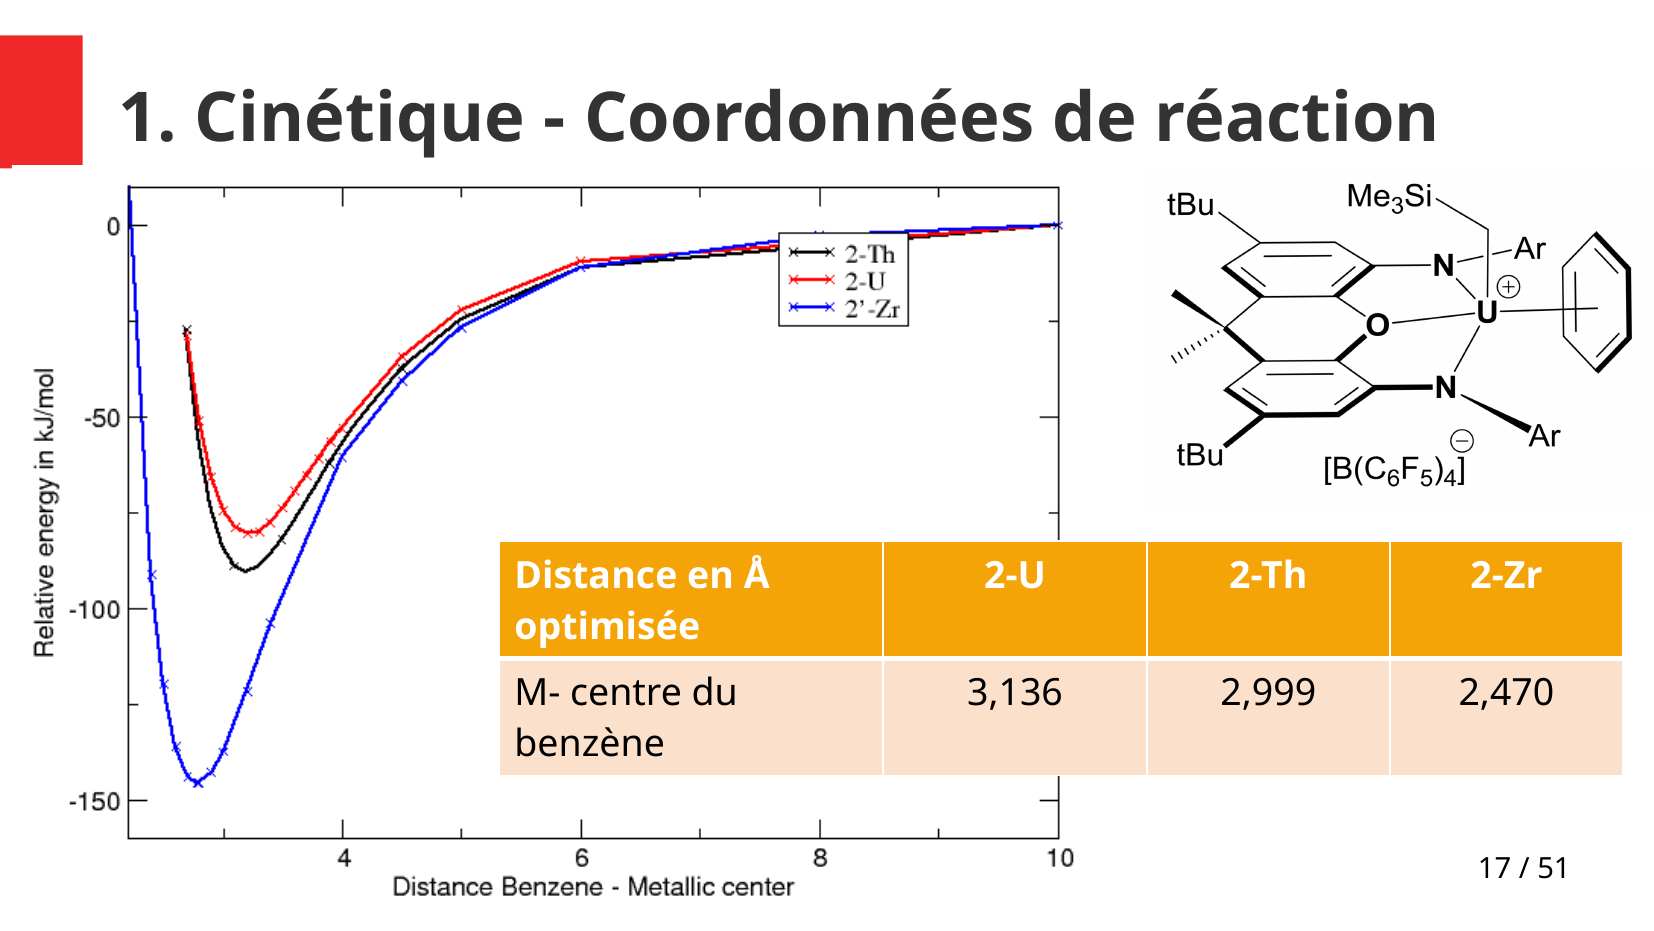

# 1. Cinétique - Coordonnées de réaction
| Distance en Å optimisée | 2-U | 2-Th | 2-Zr |
| --- | --- | --- | --- |
| M- centre du benzène | 3,136 | 2,999 | 2,470 |
17